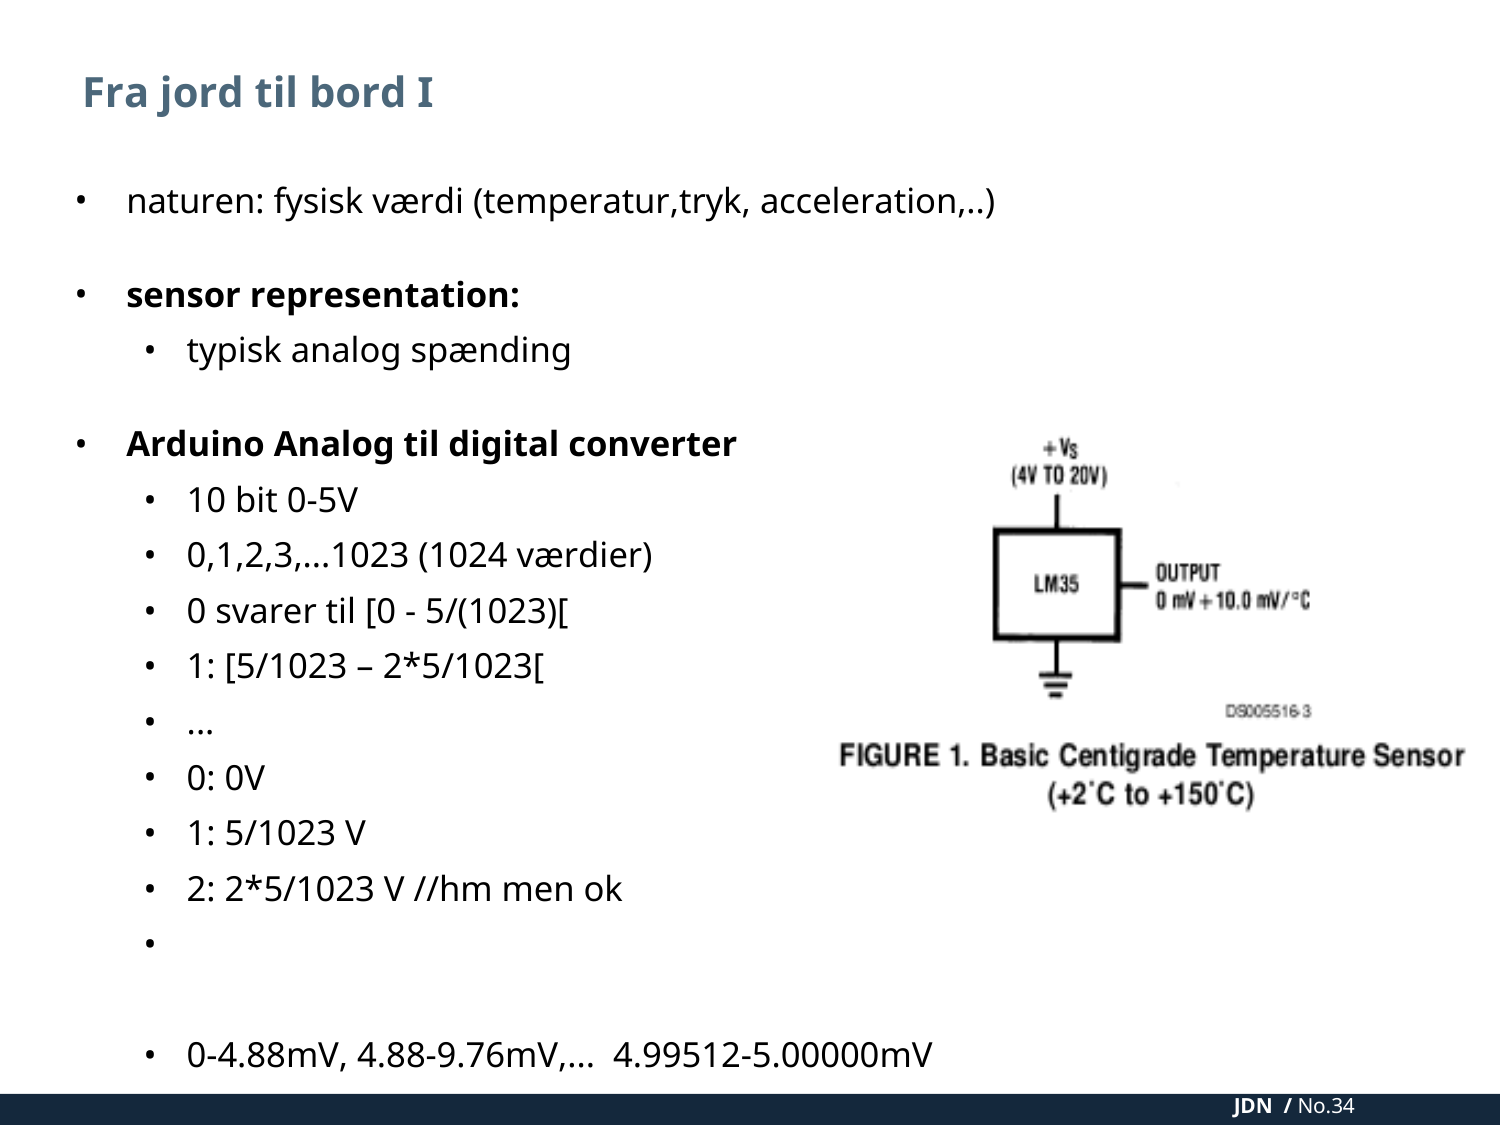

# Fra jord til bord I
naturen: fysisk værdi (temperatur,tryk, acceleration,..)
sensor representation:
typisk analog spænding
Arduino Analog til digital converter
10 bit 0-5V
0,1,2,3,...1023 (1024 værdier)
0 svarer til [0 - 5/(1023)[
1: [5/1023 – 2*5/1023[
...
0: 0V
1: 5/1023 V
2: 2*5/1023 V //hm men ok
0-4.88mV, 4.88-9.76mV,... 4.99512-5.00000mV